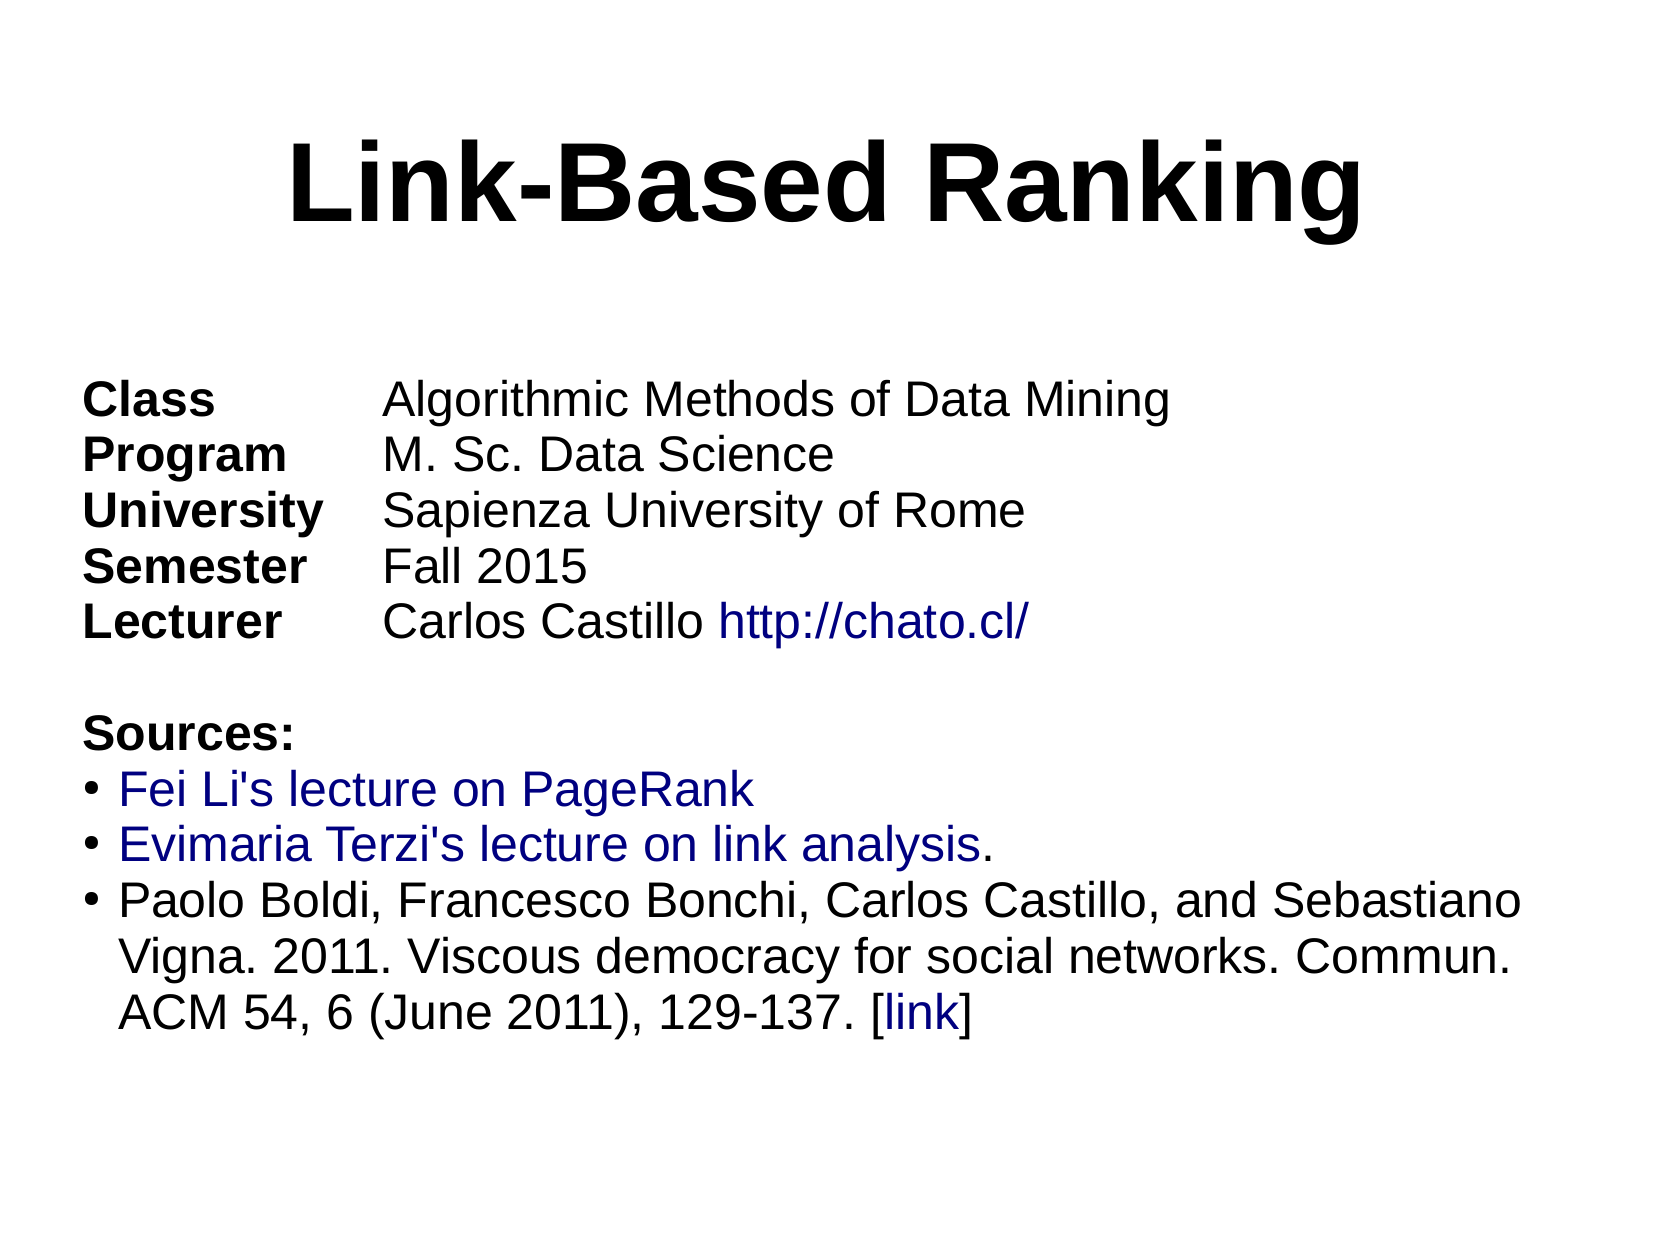

# Link-Based Ranking
Class			Algorithmic Methods of Data Mining
Program		M. Sc. Data Science
University	Sapienza University of Rome
Semester	Fall 2015
Lecturer		Carlos Castillo http://chato.cl/
Sources:
Fei Li's lecture on PageRank
Evimaria Terzi's lecture on link analysis.
Paolo Boldi, Francesco Bonchi, Carlos Castillo, and Sebastiano Vigna. 2011. Viscous democracy for social networks. Commun. ACM 54, 6 (June 2011), 129-137. [link]